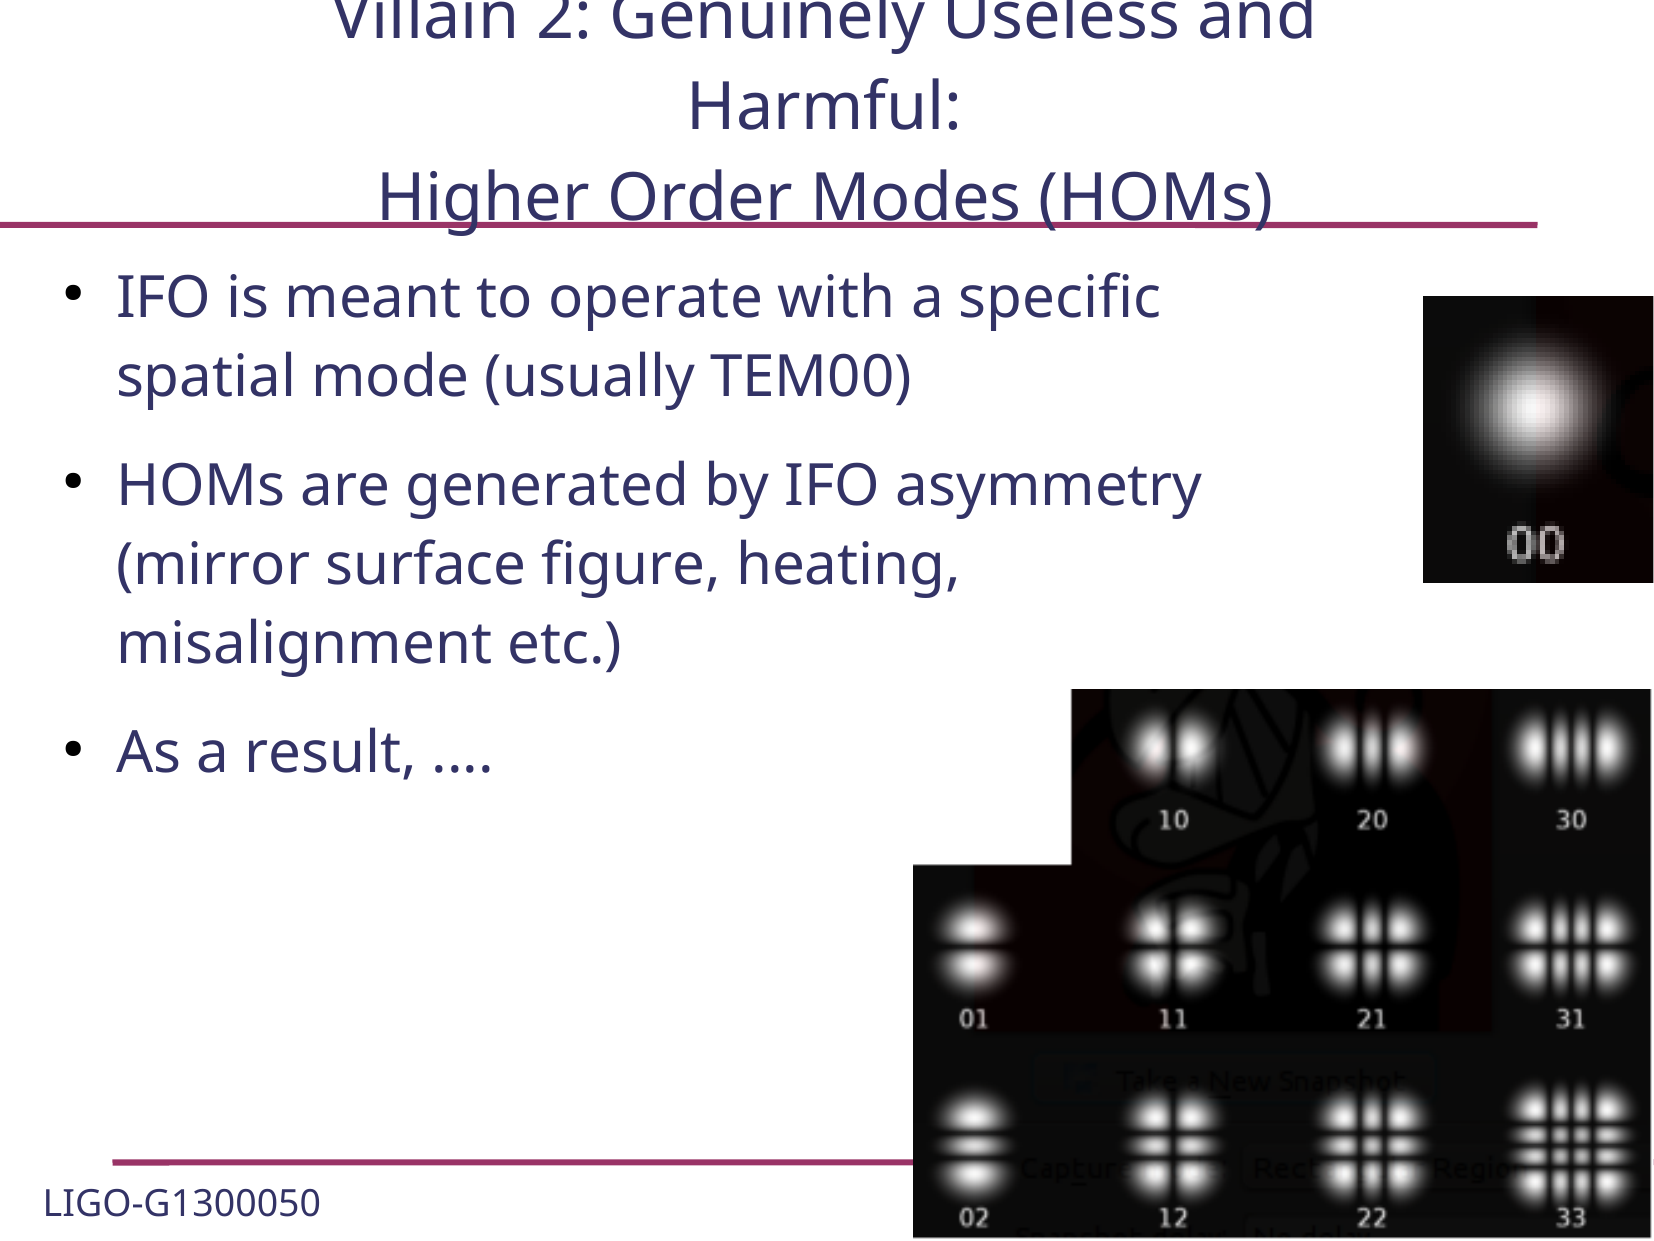

# Villain 2: Genuinely Useless and Harmful: Higher Order Modes (HOMs)
IFO is meant to operate with a specific spatial mode (usually TEM00)
HOMs are generated by IFO asymmetry (mirror surface figure, heating, misalignment etc.)
As a result, ....